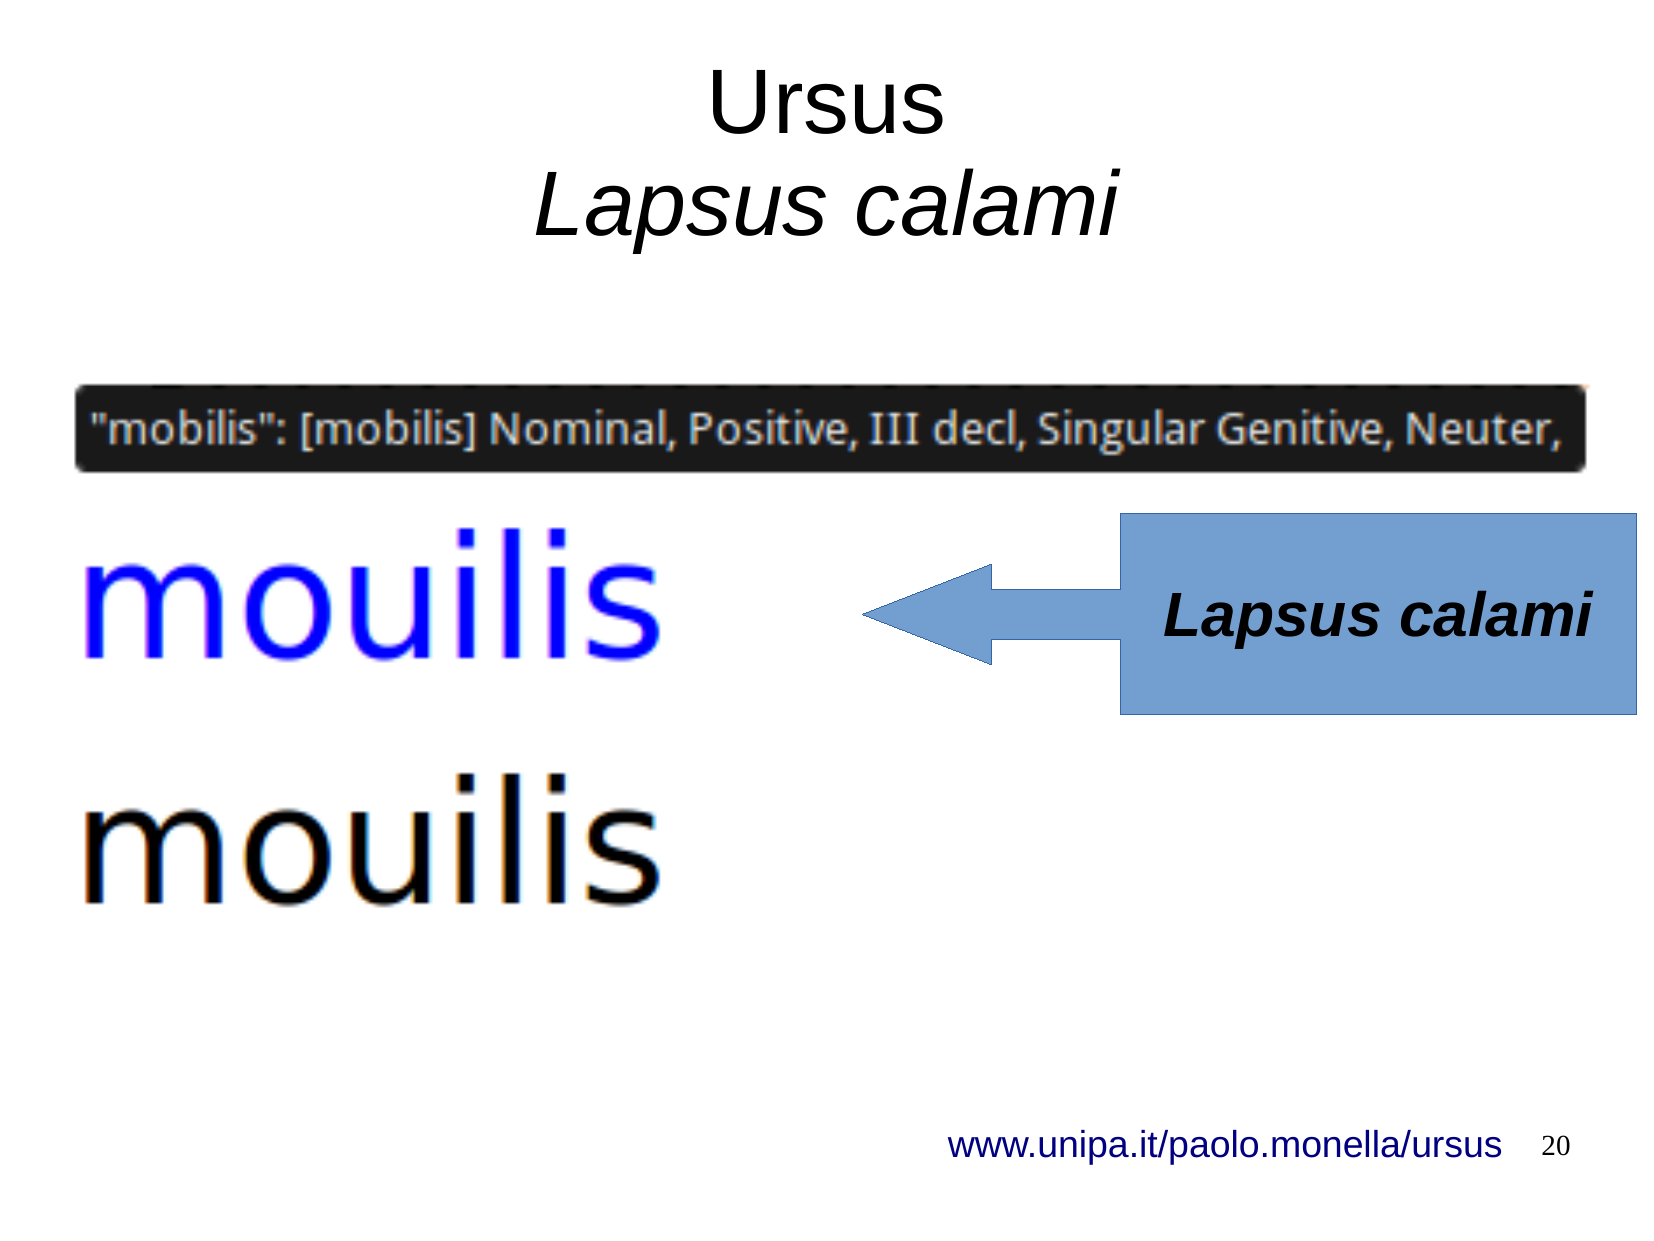

# Ursus Lapsus calami
Lapsus calami
www.unipa.it/paolo.monella/ursus
20